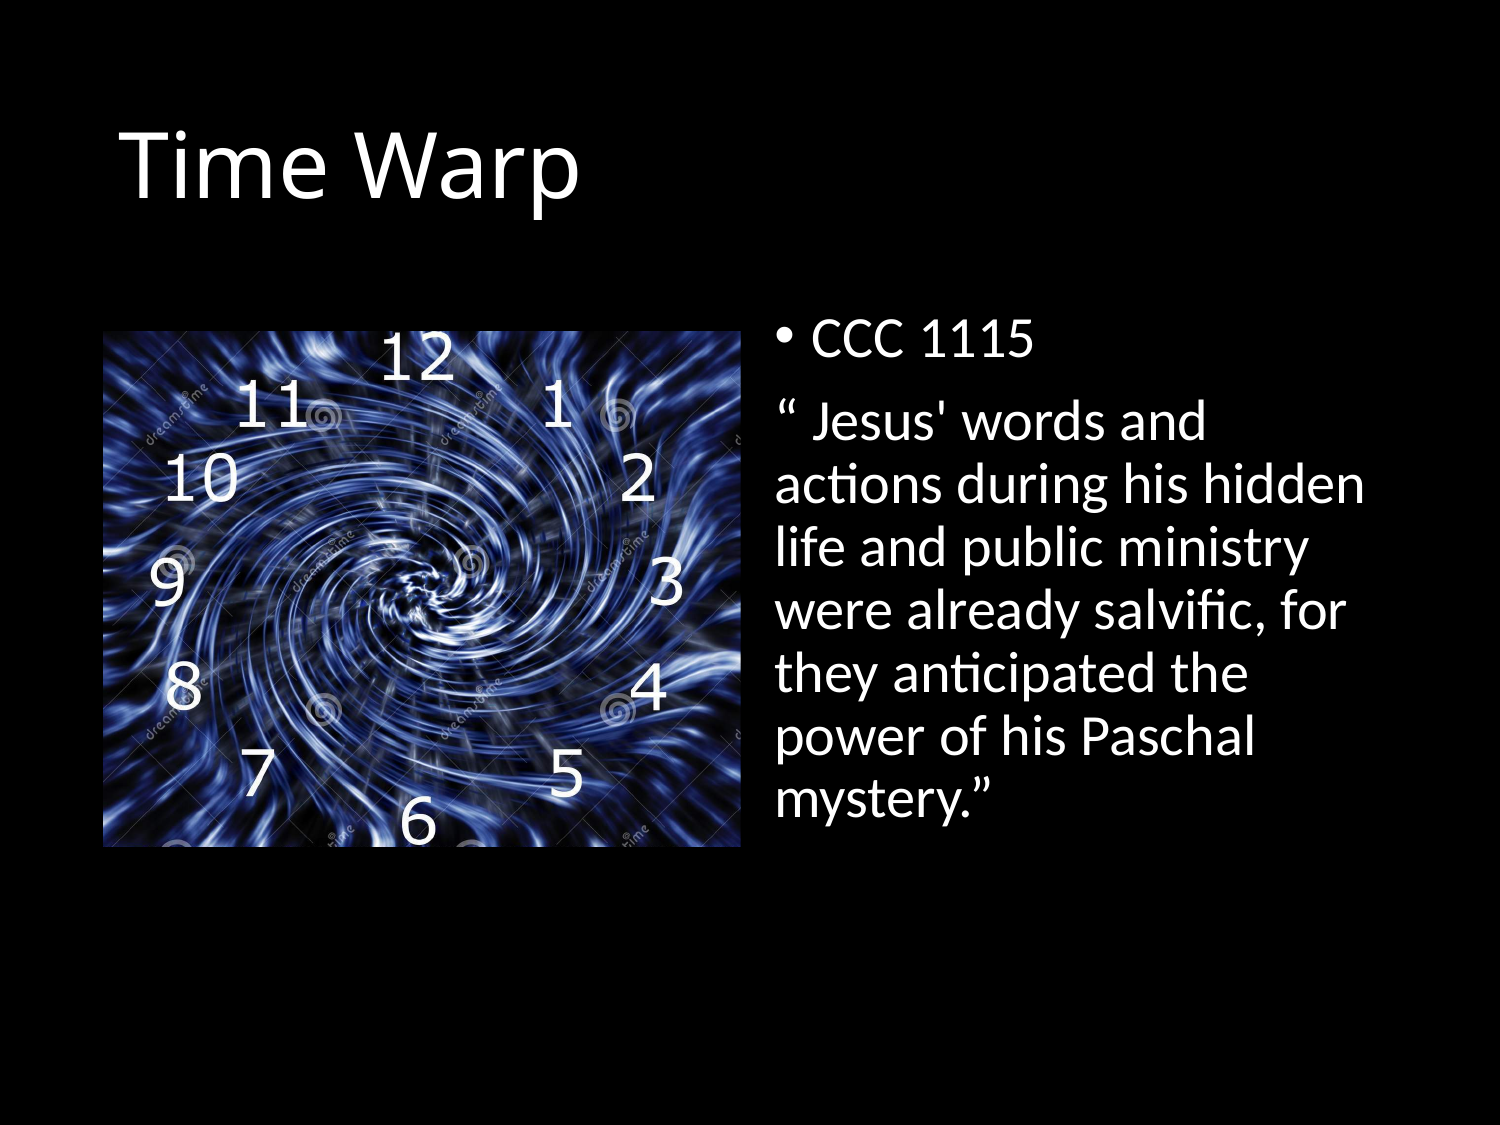

# Time Warp
CCC 1115
“ Jesus' words and actions during his hidden life and public ministry were already salvific, for they anticipated the power of his Paschal mystery.”